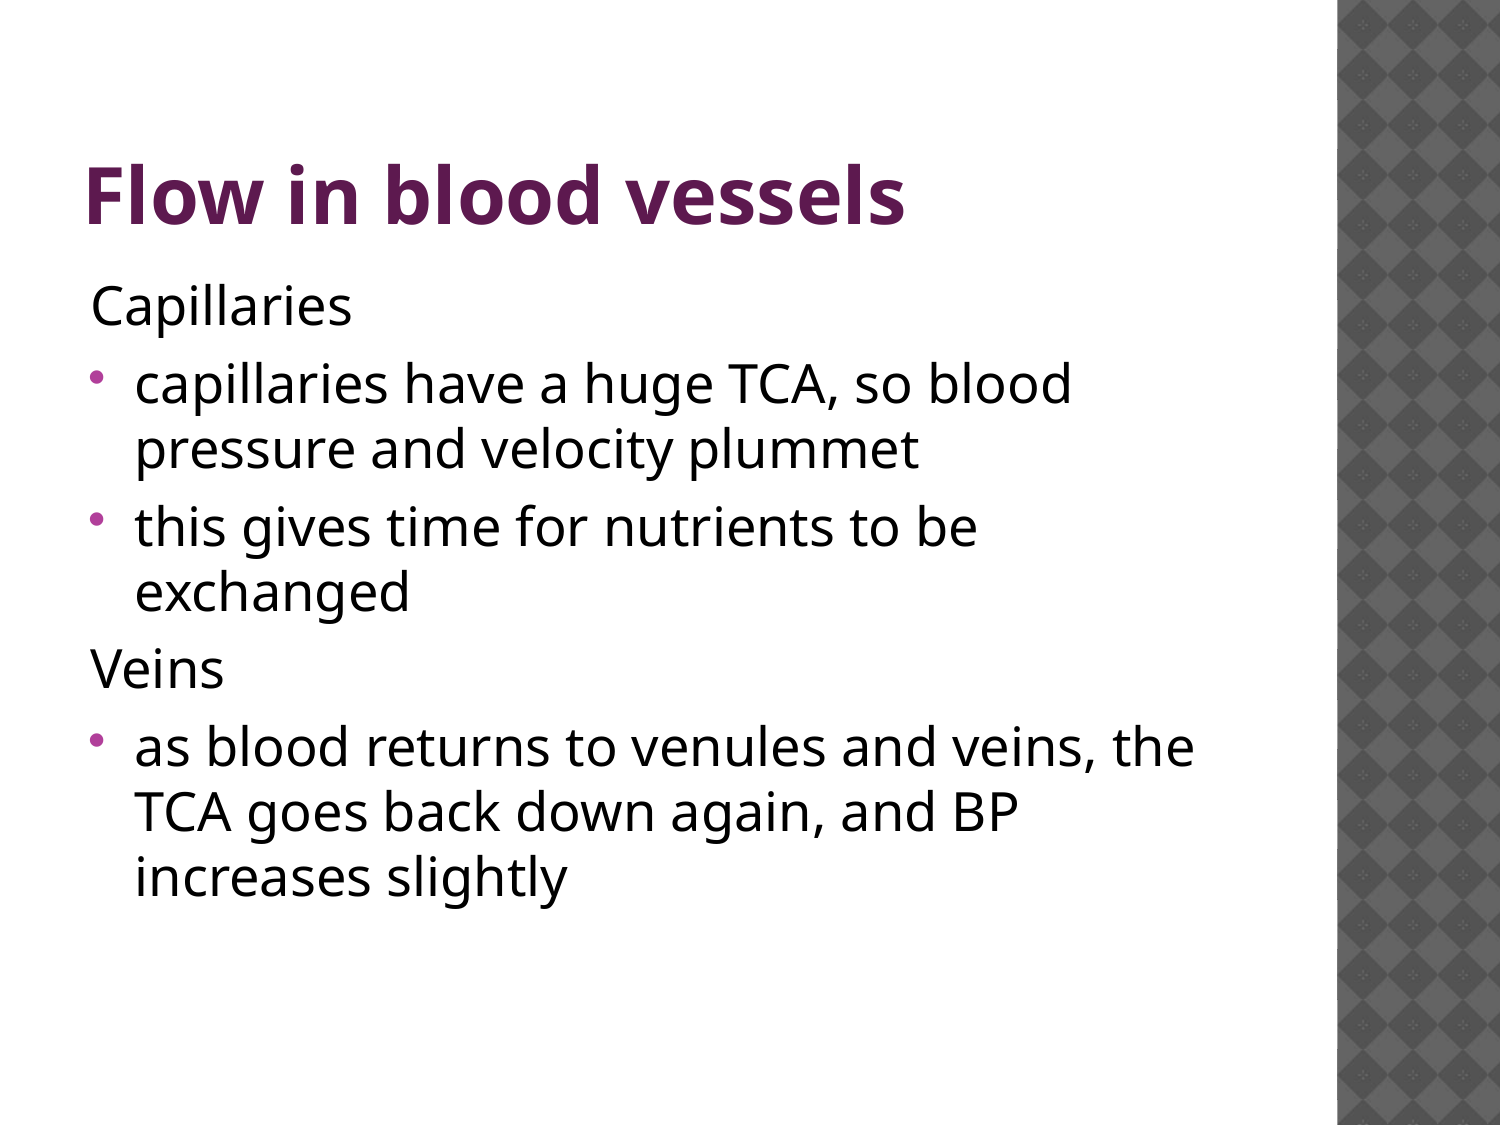

# Flow in blood vessels
Capillaries
capillaries have a huge TCA, so blood pressure and velocity plummet
this gives time for nutrients to be exchanged
Veins
as blood returns to venules and veins, the TCA goes back down again, and BP increases slightly